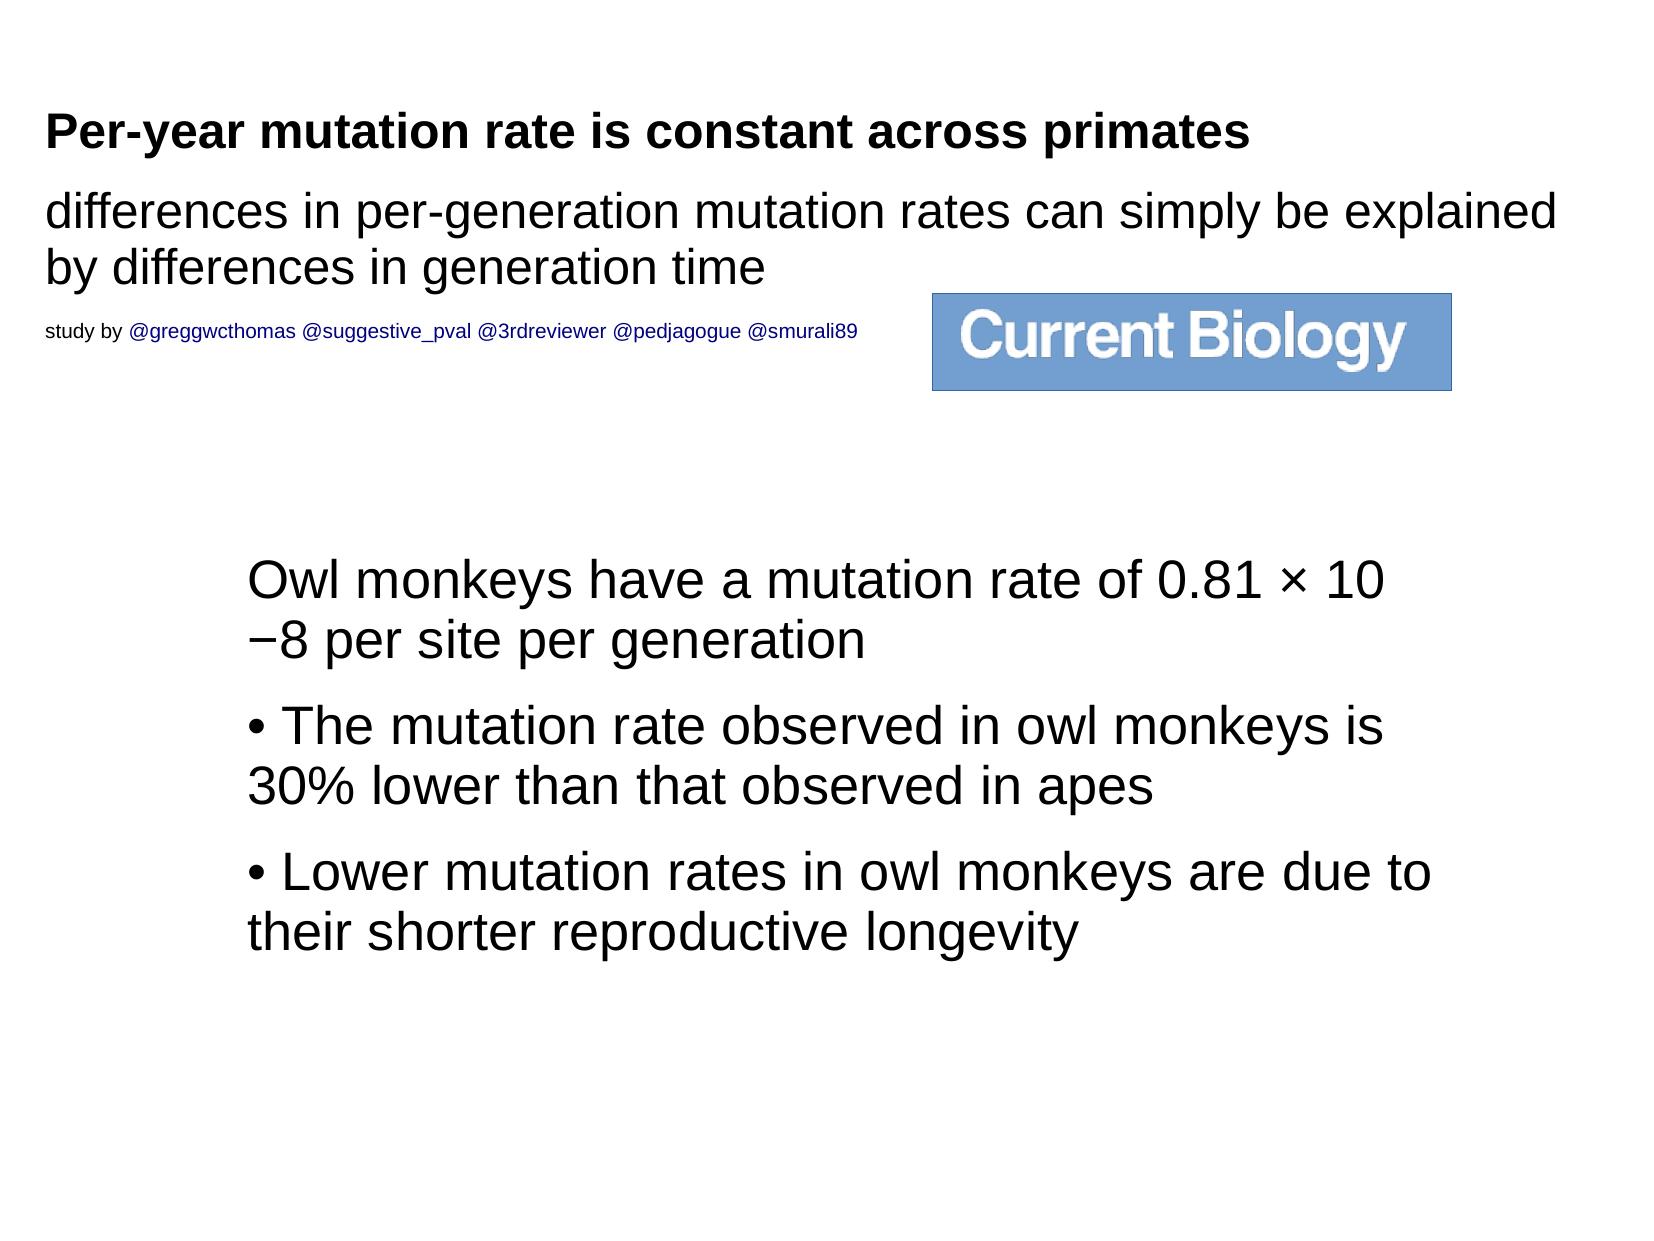

Per-year mutation rate is constant across primates
differences in per-generation mutation rates can simply be explained by differences in generation time
study by @greggwcthomas @suggestive_pval @3rdreviewer @pedjagogue @smurali89
Owl monkeys have a mutation rate of 0.81 × 10 −8 per site per generation
• The mutation rate observed in owl monkeys is 30% lower than that observed in apes
• Lower mutation rates in owl monkeys are due to their shorter reproductive longevity